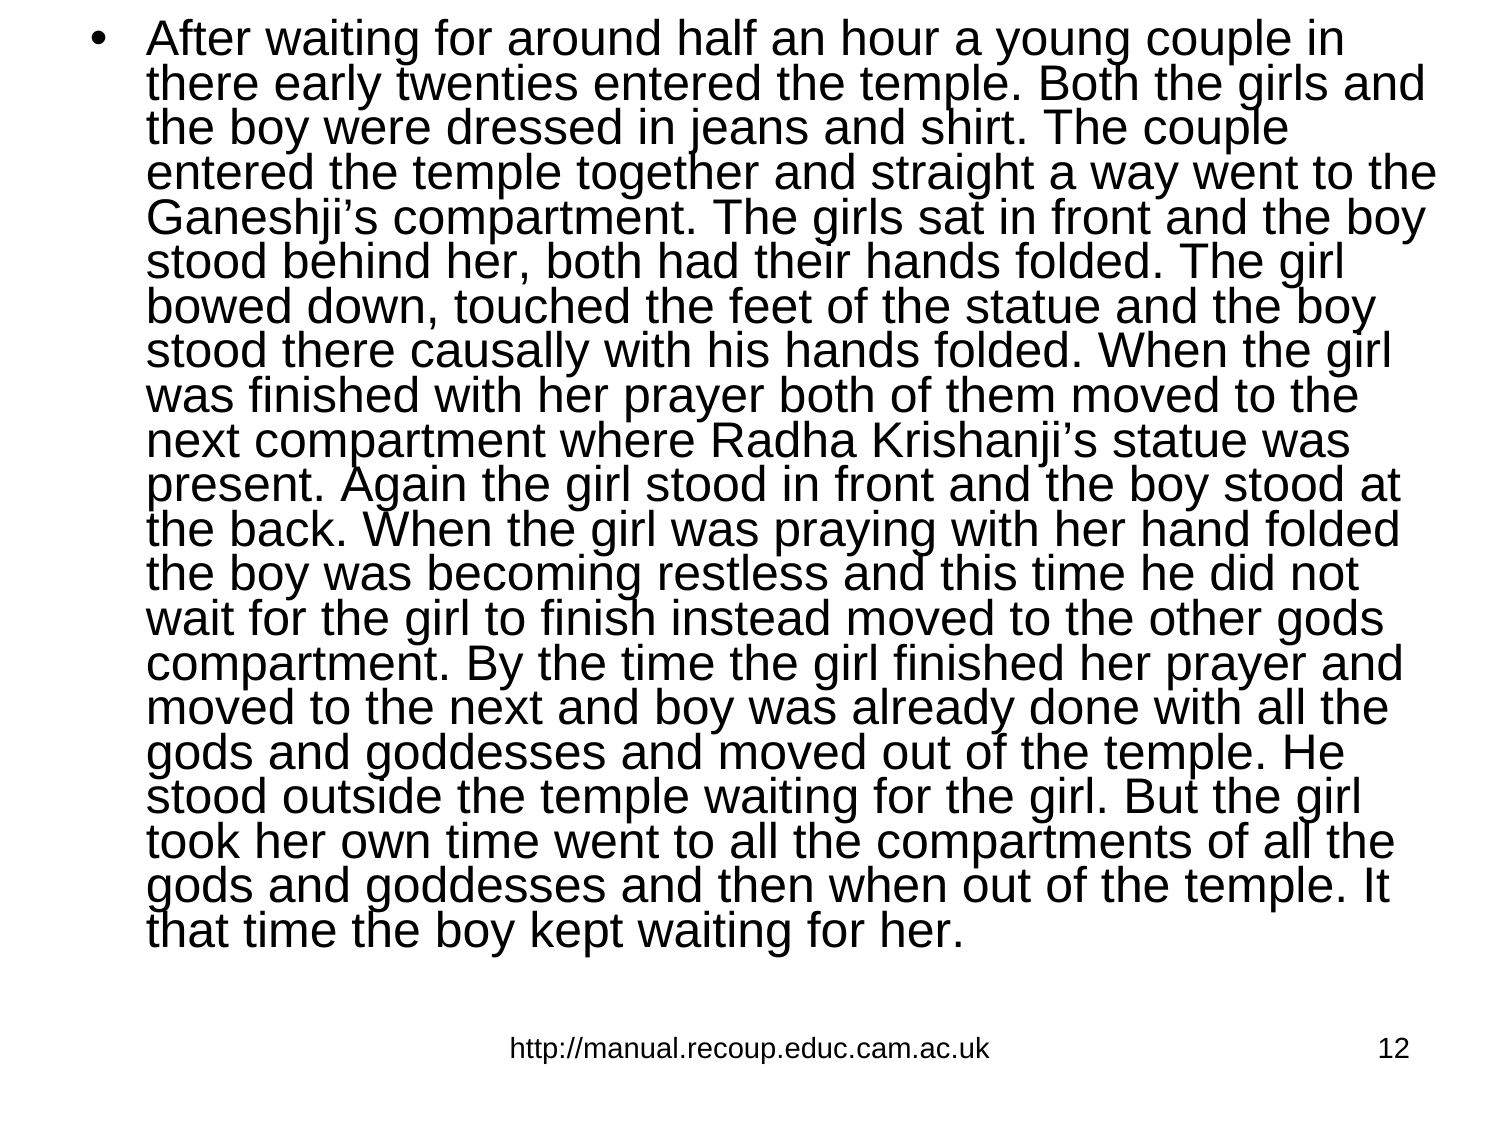

# After waiting for around half an hour a young couple in there early twenties entered the temple. Both the girls and the boy were dressed in jeans and shirt. The couple entered the temple together and straight a way went to the Ganeshji’s compartment. The girls sat in front and the boy stood behind her, both had their hands folded. The girl bowed down, touched the feet of the statue and the boy stood there causally with his hands folded. When the girl was finished with her prayer both of them moved to the next compartment where Radha Krishanji’s statue was present. Again the girl stood in front and the boy stood at the back. When the girl was praying with her hand folded the boy was becoming restless and this time he did not wait for the girl to finish instead moved to the other gods compartment. By the time the girl finished her prayer and moved to the next and boy was already done with all the gods and goddesses and moved out of the temple. He stood outside the temple waiting for the girl. But the girl took her own time went to all the compartments of all the gods and goddesses and then when out of the temple. It that time the boy kept waiting for her.
http://manual.recoup.educ.cam.ac.uk
12